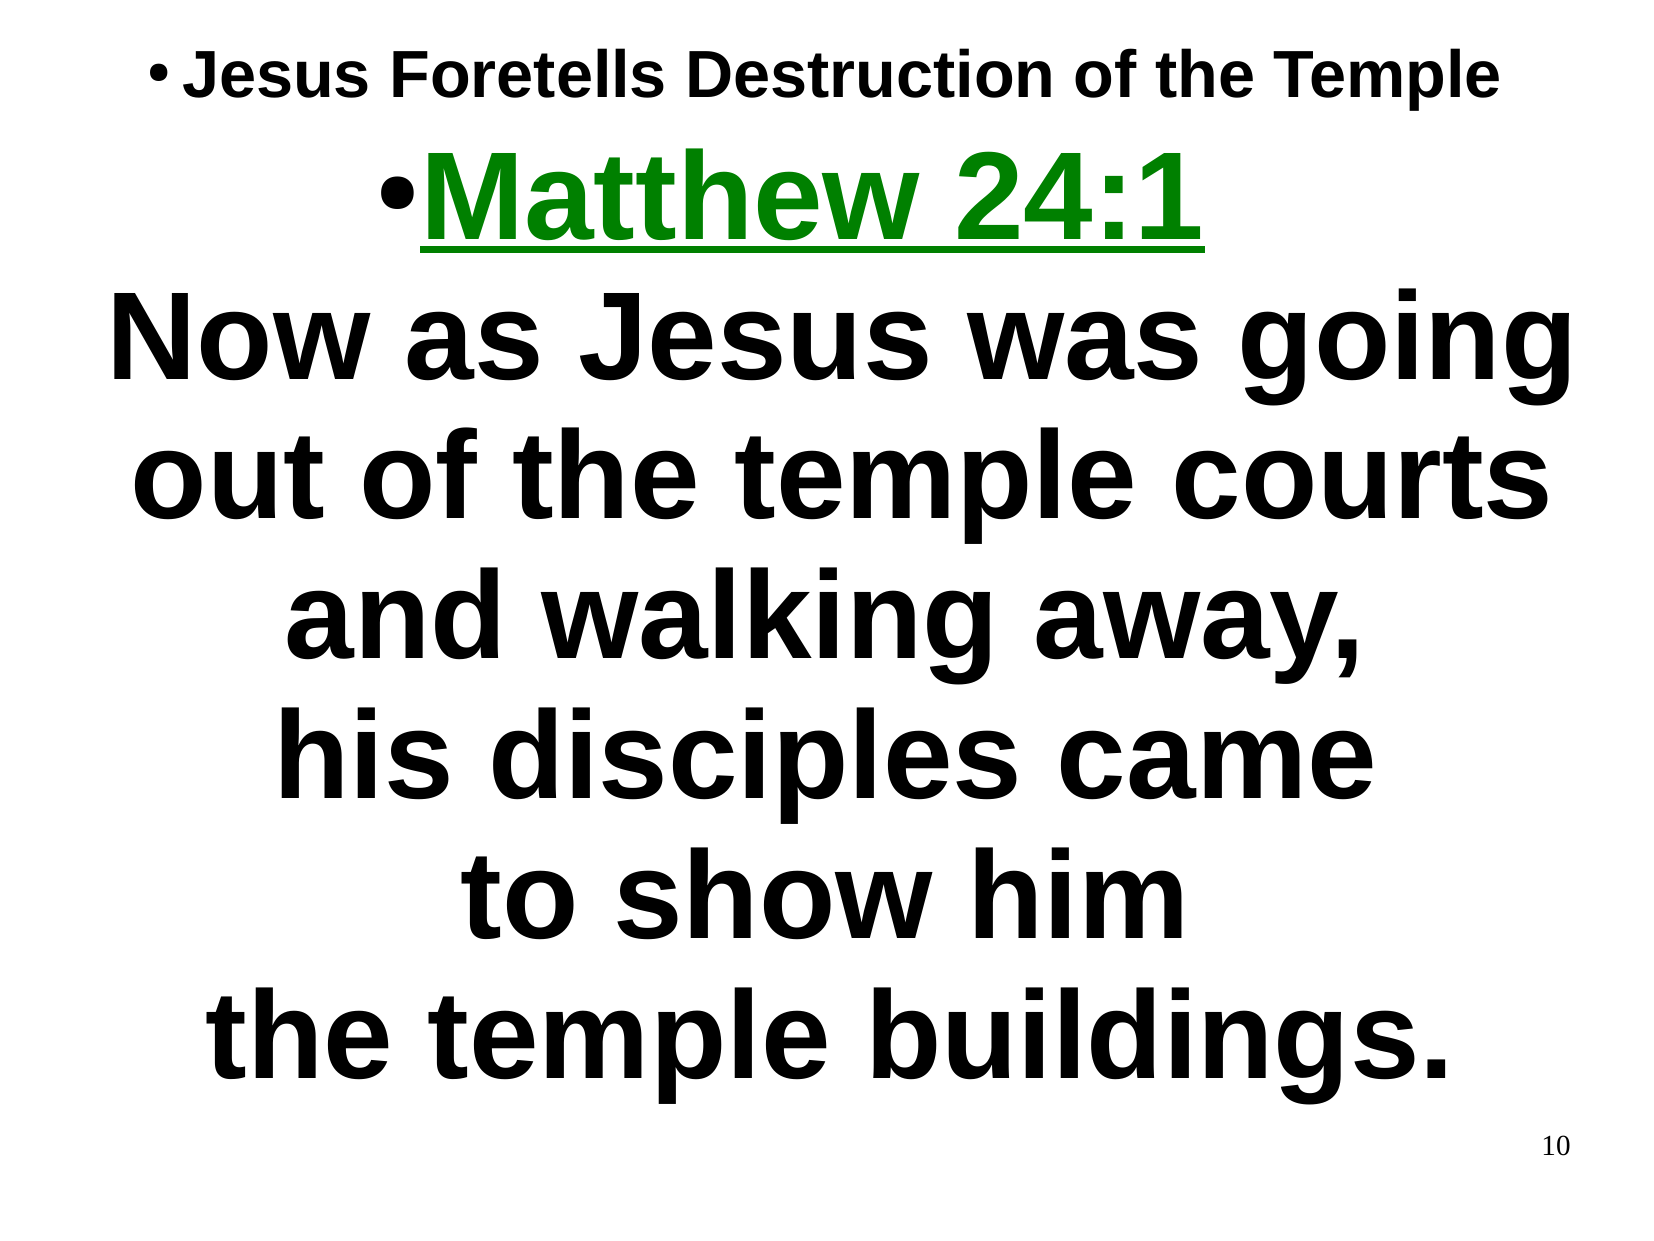

# Jesus Foretells Destruction of the Temple
Matthew 24:1 
Now as Jesus was going out of the temple courts and walking away,
his disciples came
to show him
the temple buildings.
10